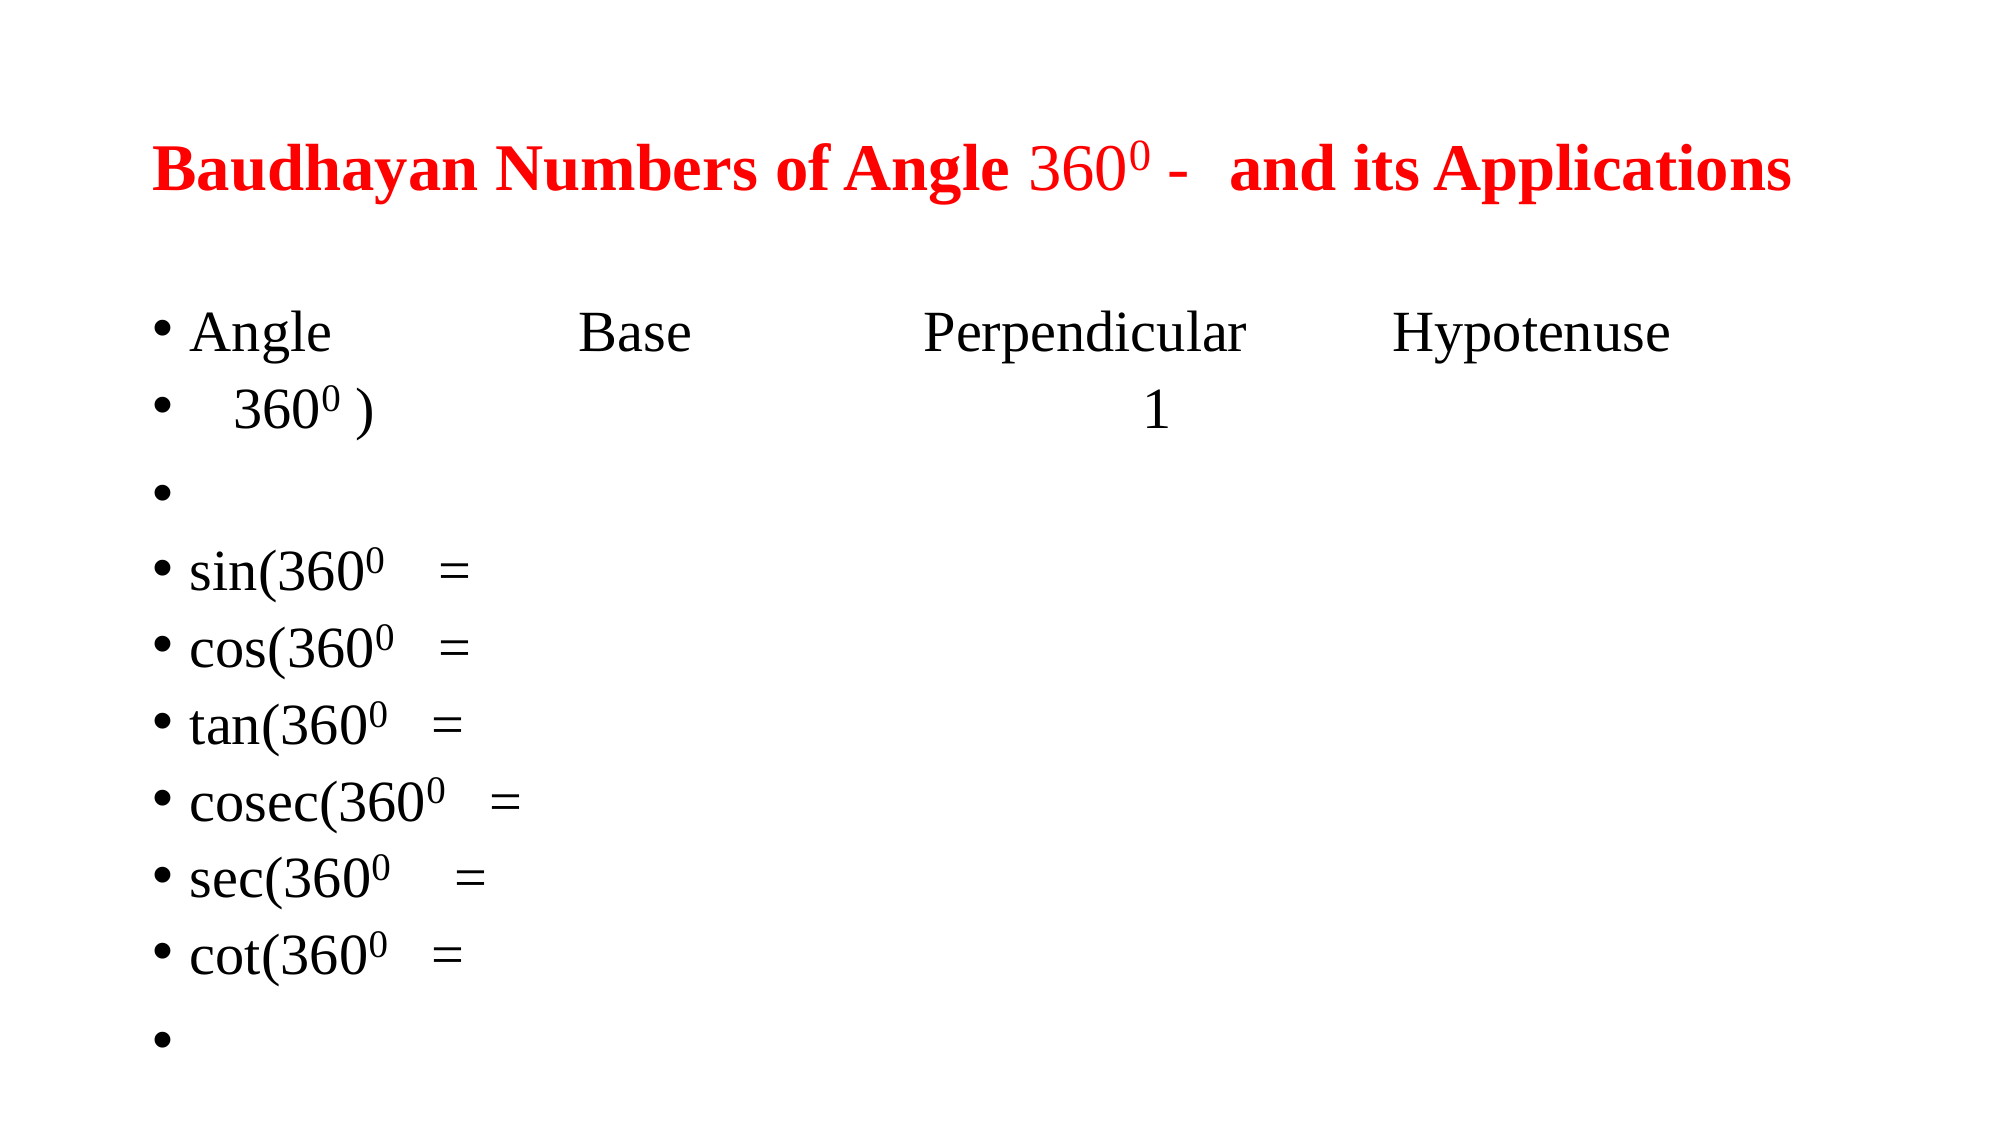

# Baudhayan Numbers of Angle 3600 - and its Applications
Angle Base Perpendicular Hypotenuse
 3600 ) 1
sin(3600 =
cos(3600 =
tan(3600 =
cosec(3600 =
sec(3600 =
cot(3600 =